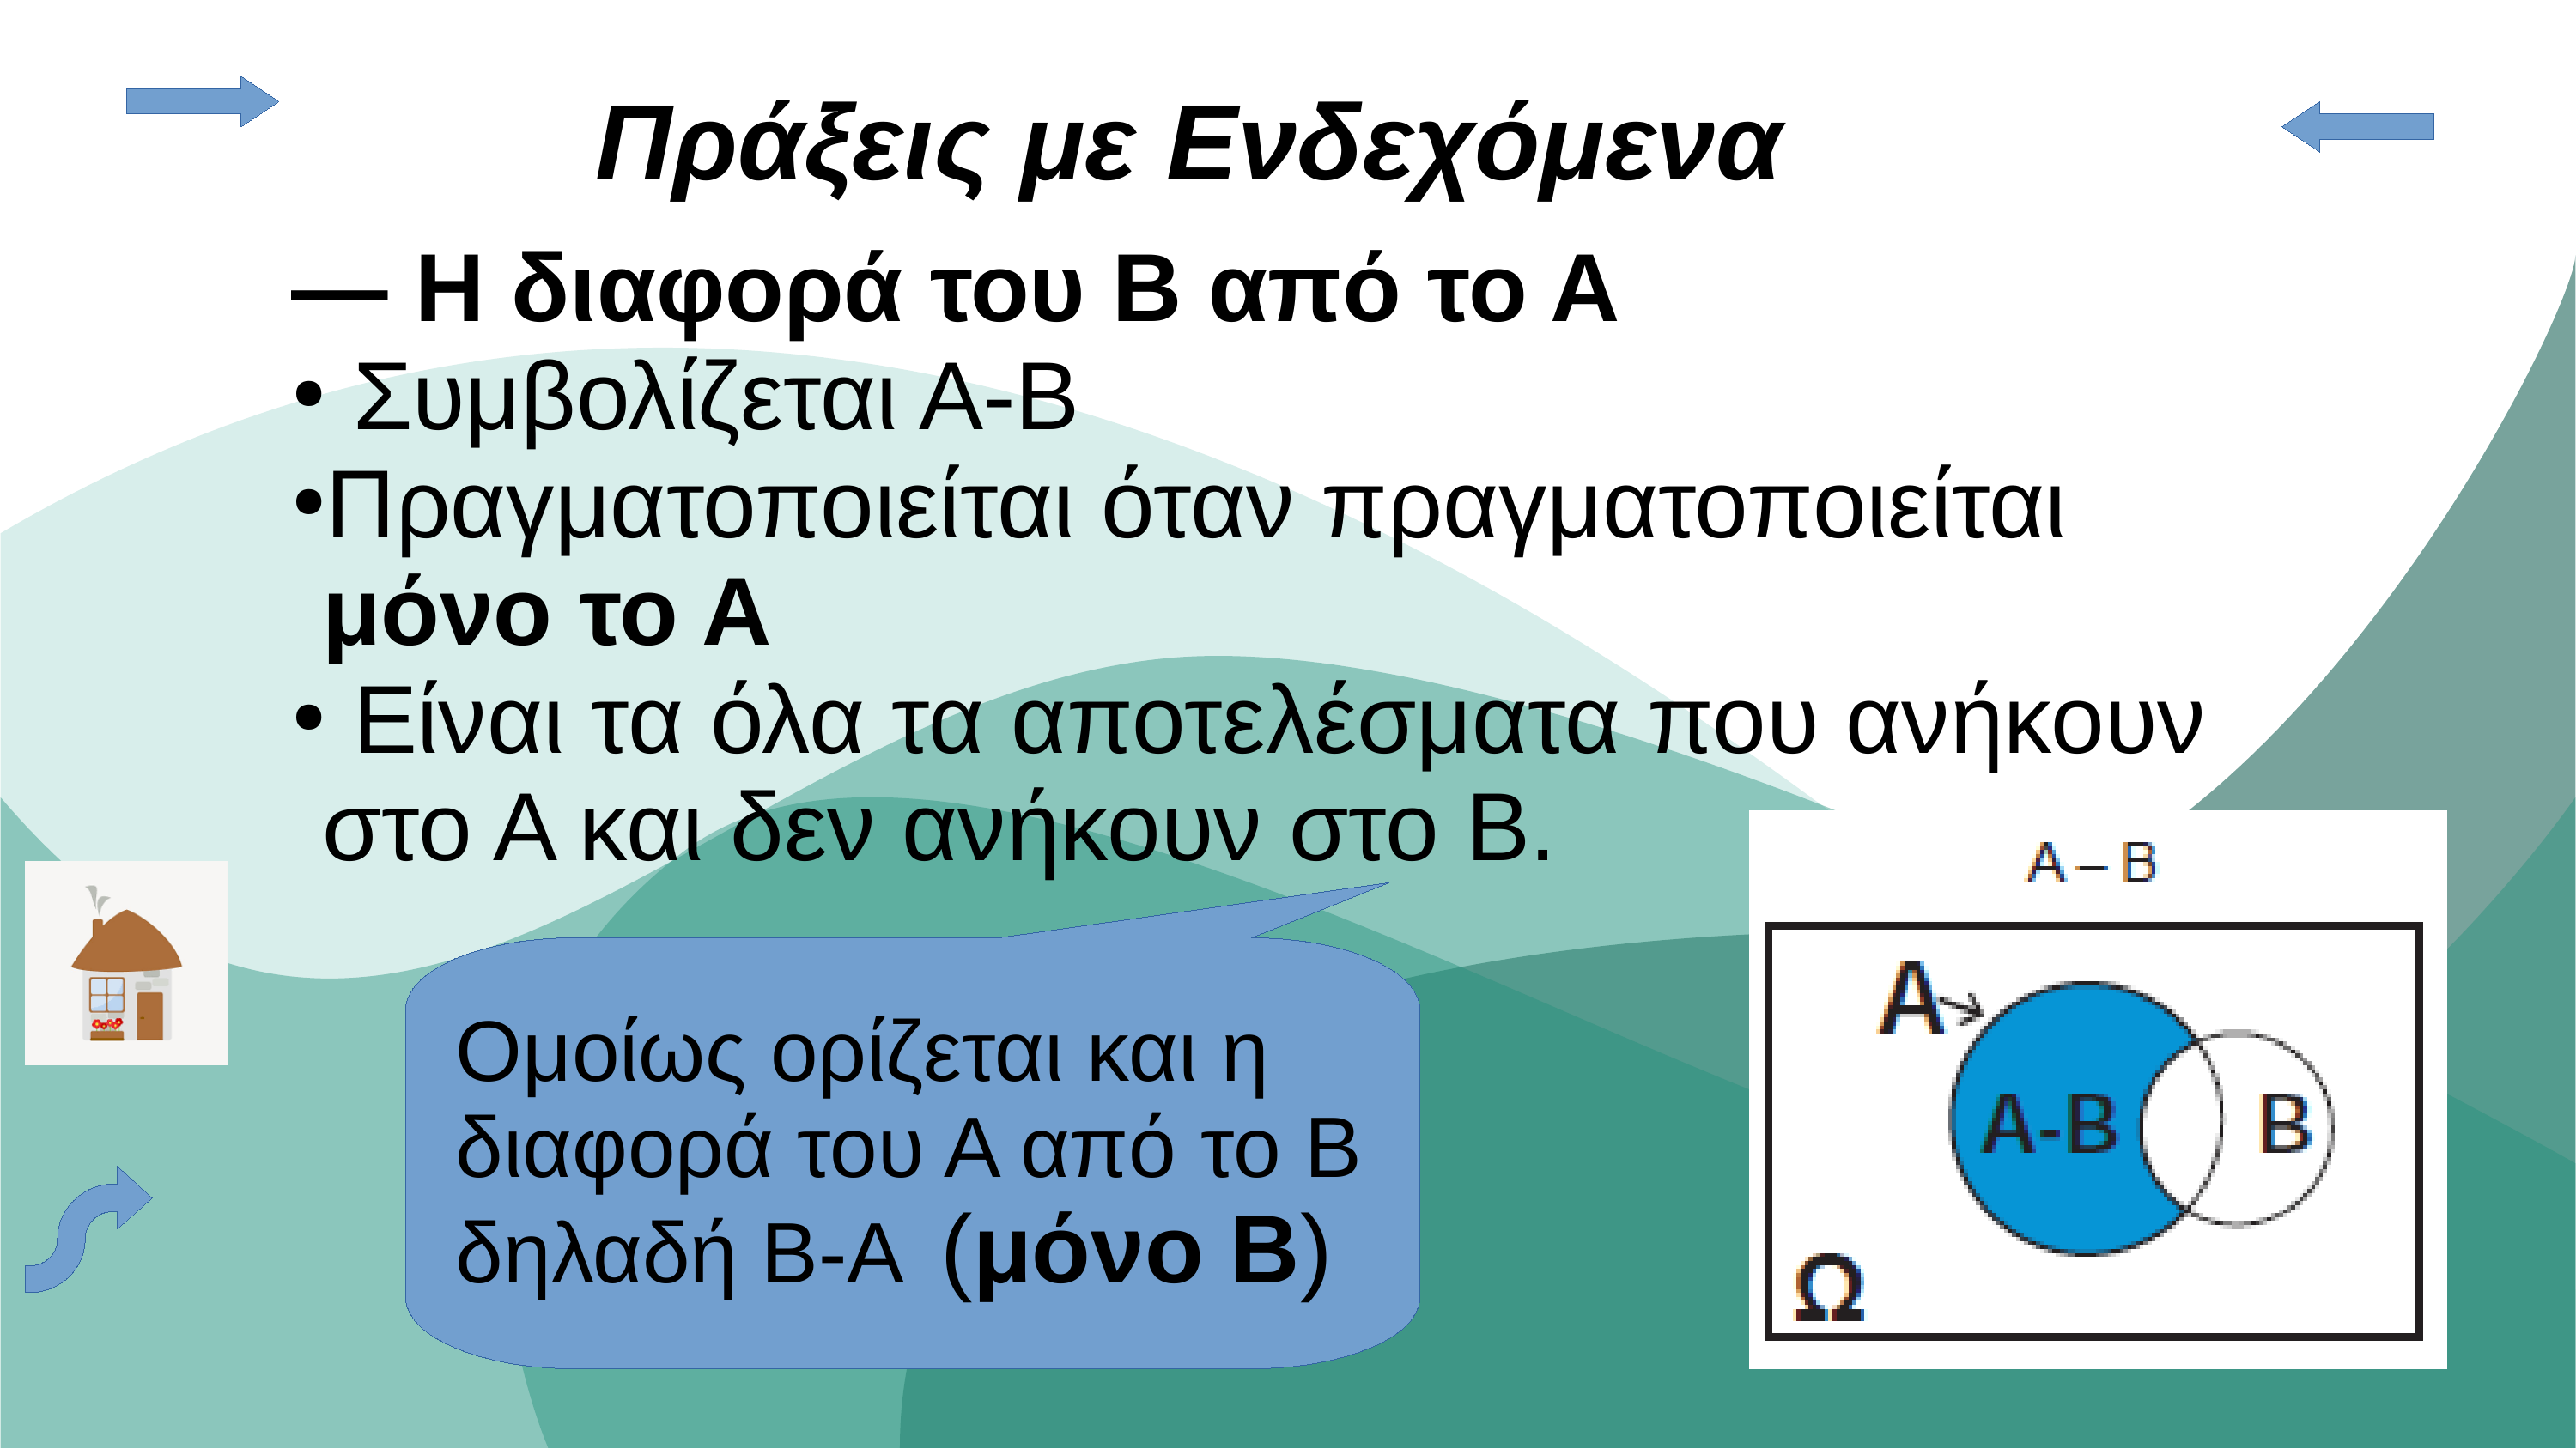

Πράξεις με Ενδεχόμενα
— Η διαφορά του Β από το Α
 Συμβολίζεται Α-Β
Πραγματοποιείται όταν πραγματοποιείται μόνο το Α
 Είναι τα όλα τα αποτελέσματα που ανήκουν στο Α και δεν ανήκουν στο Β.
Ομοίως ορίζεται και η διαφορά του Α από το Β δηλαδή Β-Α (μόνο Β)